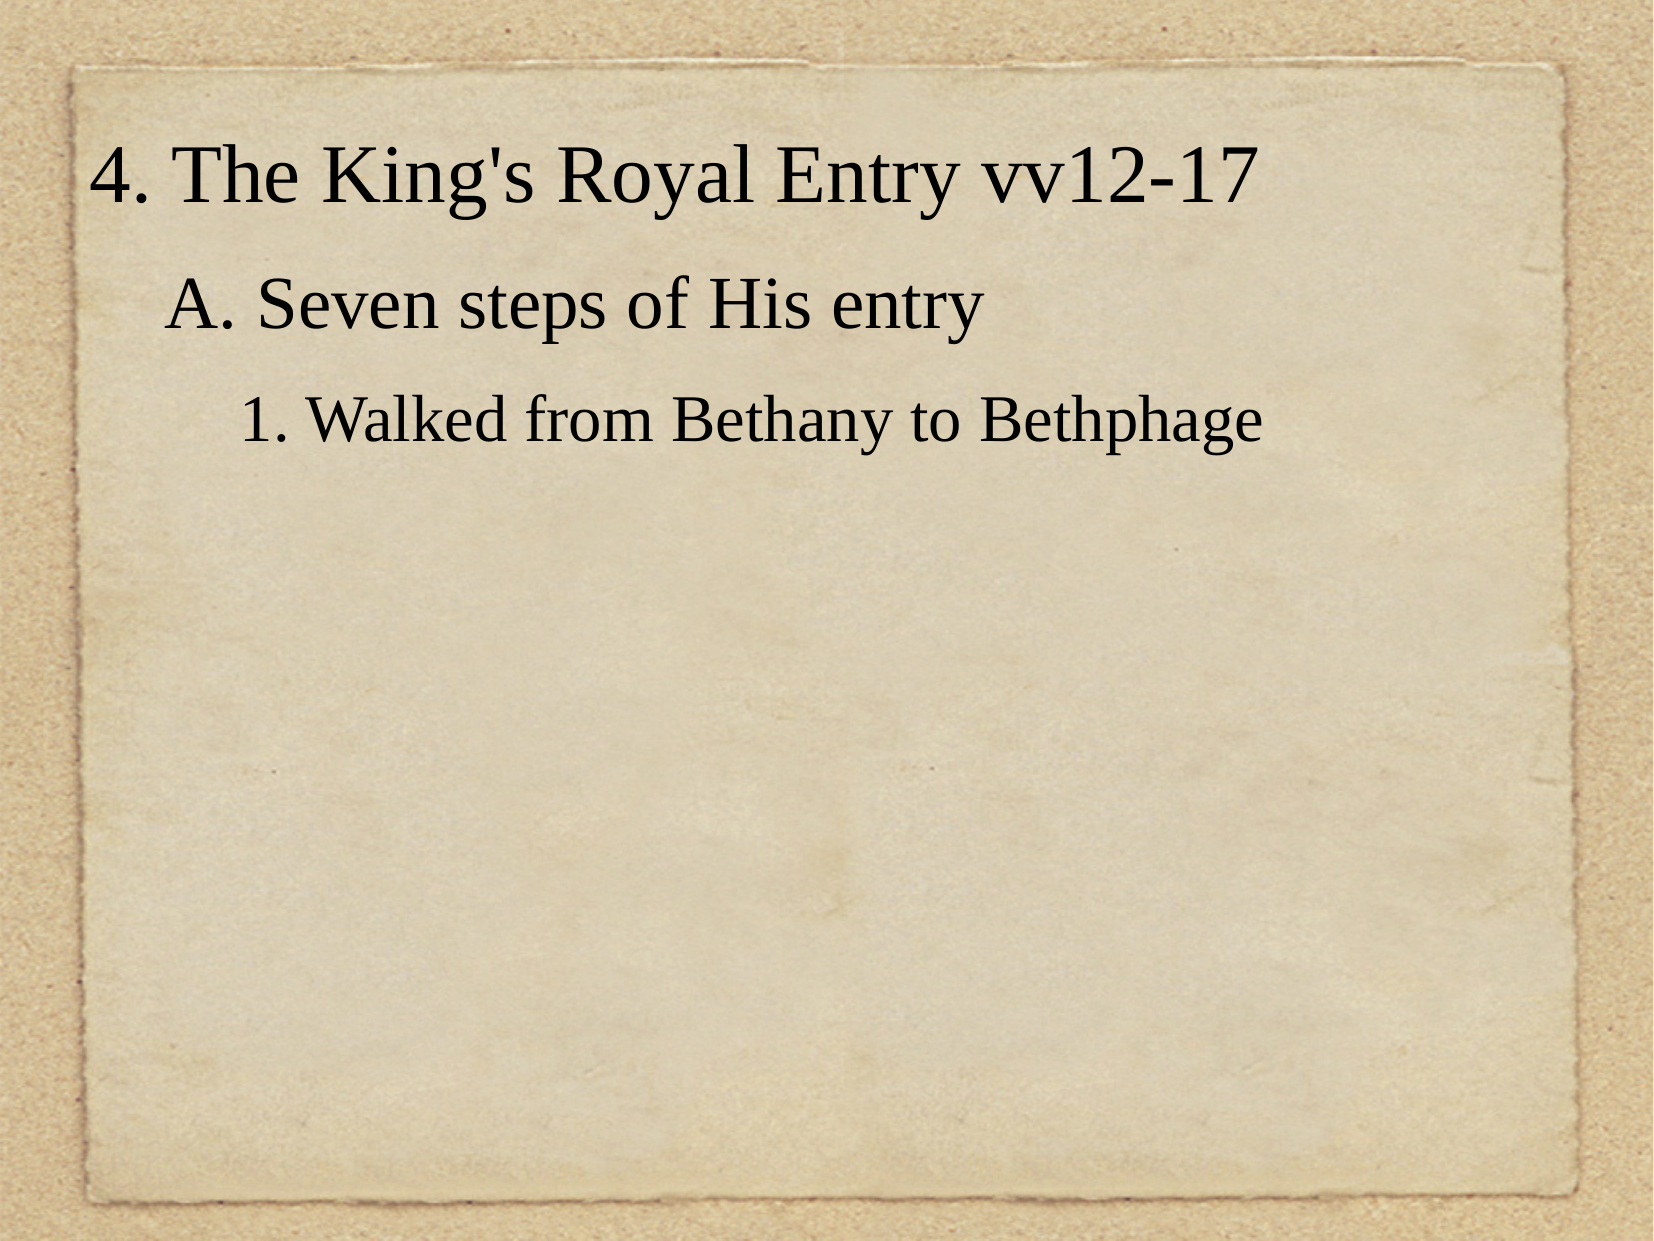

4. The King's Royal Entry vv12-17
	A. Seven steps of His entry
		1. Walked from Bethany to Bethphage